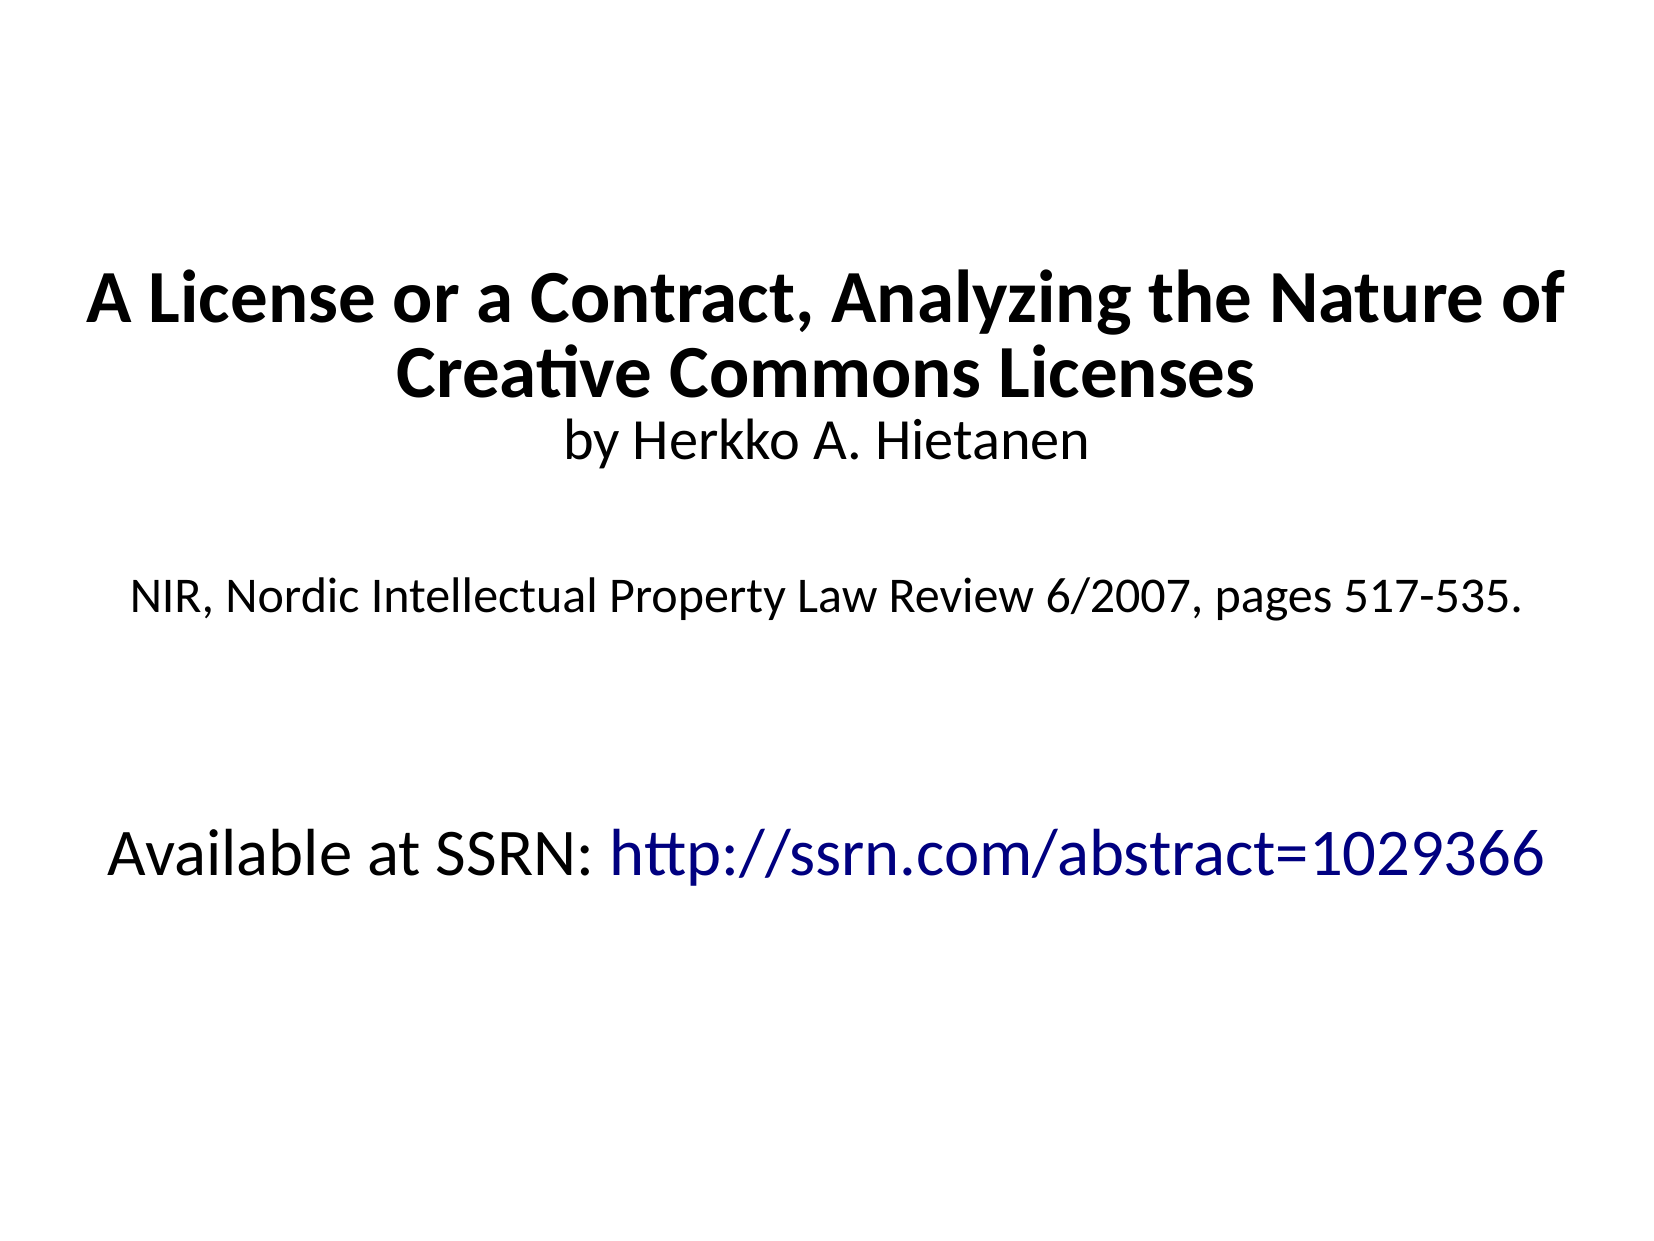

# A License or a Contract, Analyzing the Nature of Creative Commons Licenses
by Herkko A. Hietanen
NIR, Nordic Intellectual Property Law Review 6/2007, pages 517-535.
Available at SSRN: http://ssrn.com/abstract=1029366